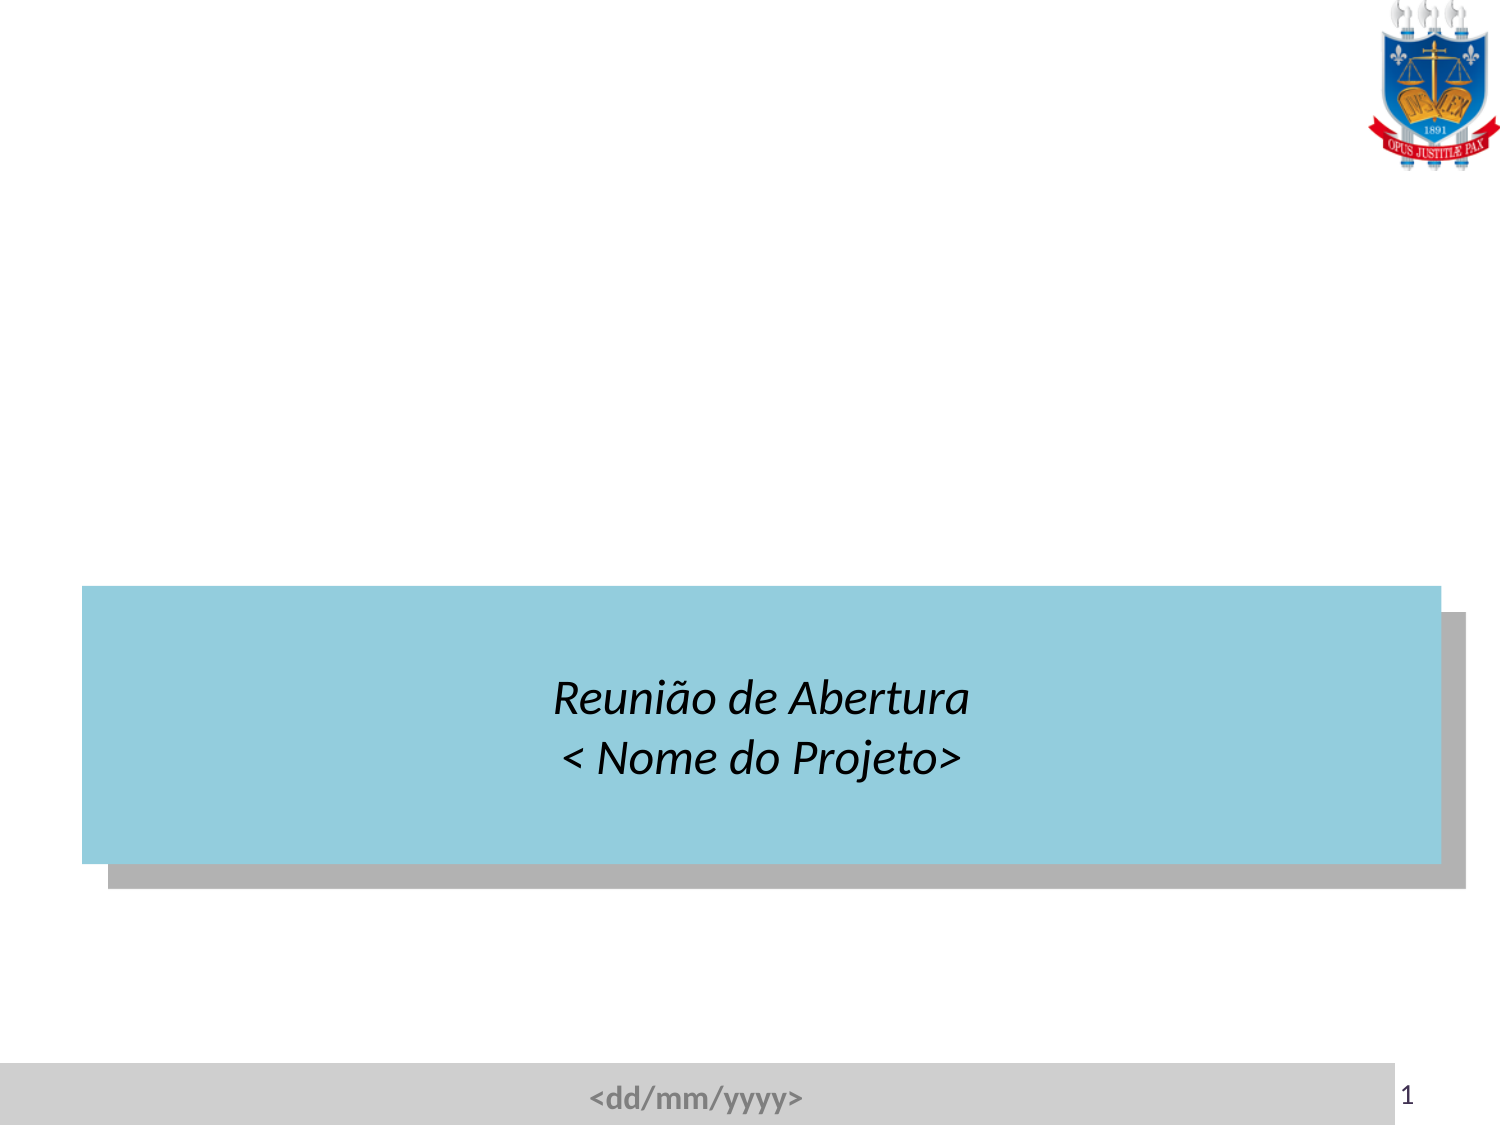

# Reunião de Abertura < Nome do Projeto>
<dd/mm/yyyy>